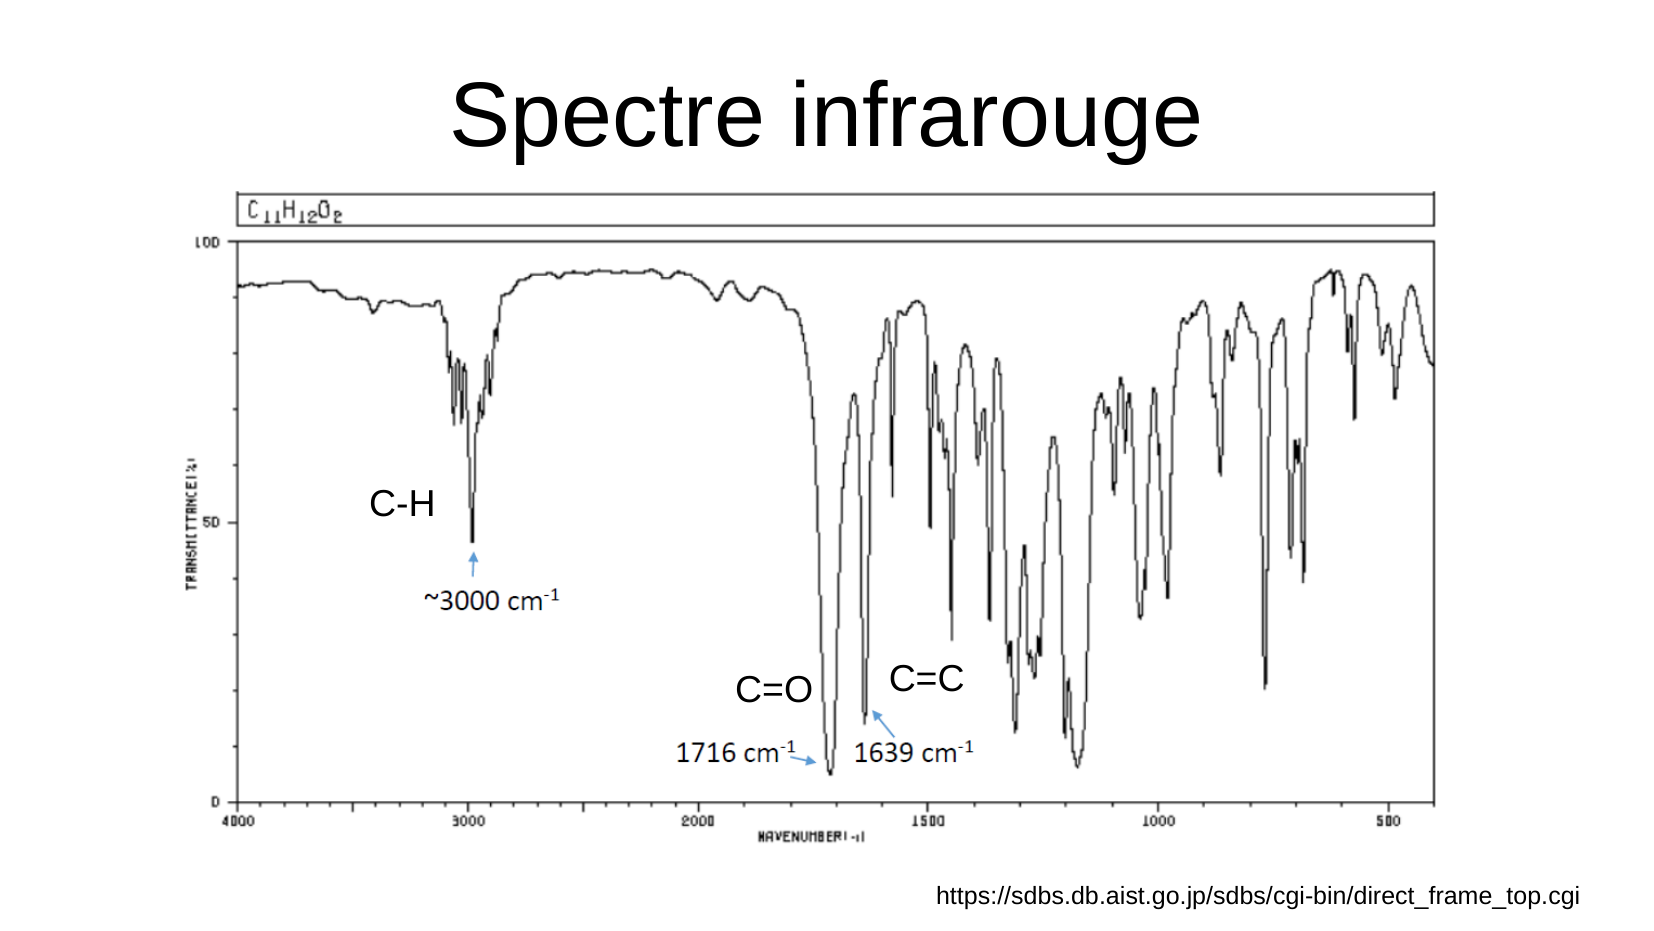

# Spectre infrarouge
C-H
C=C
C=O
https://sdbs.db.aist.go.jp/sdbs/cgi-bin/direct_frame_top.cgi